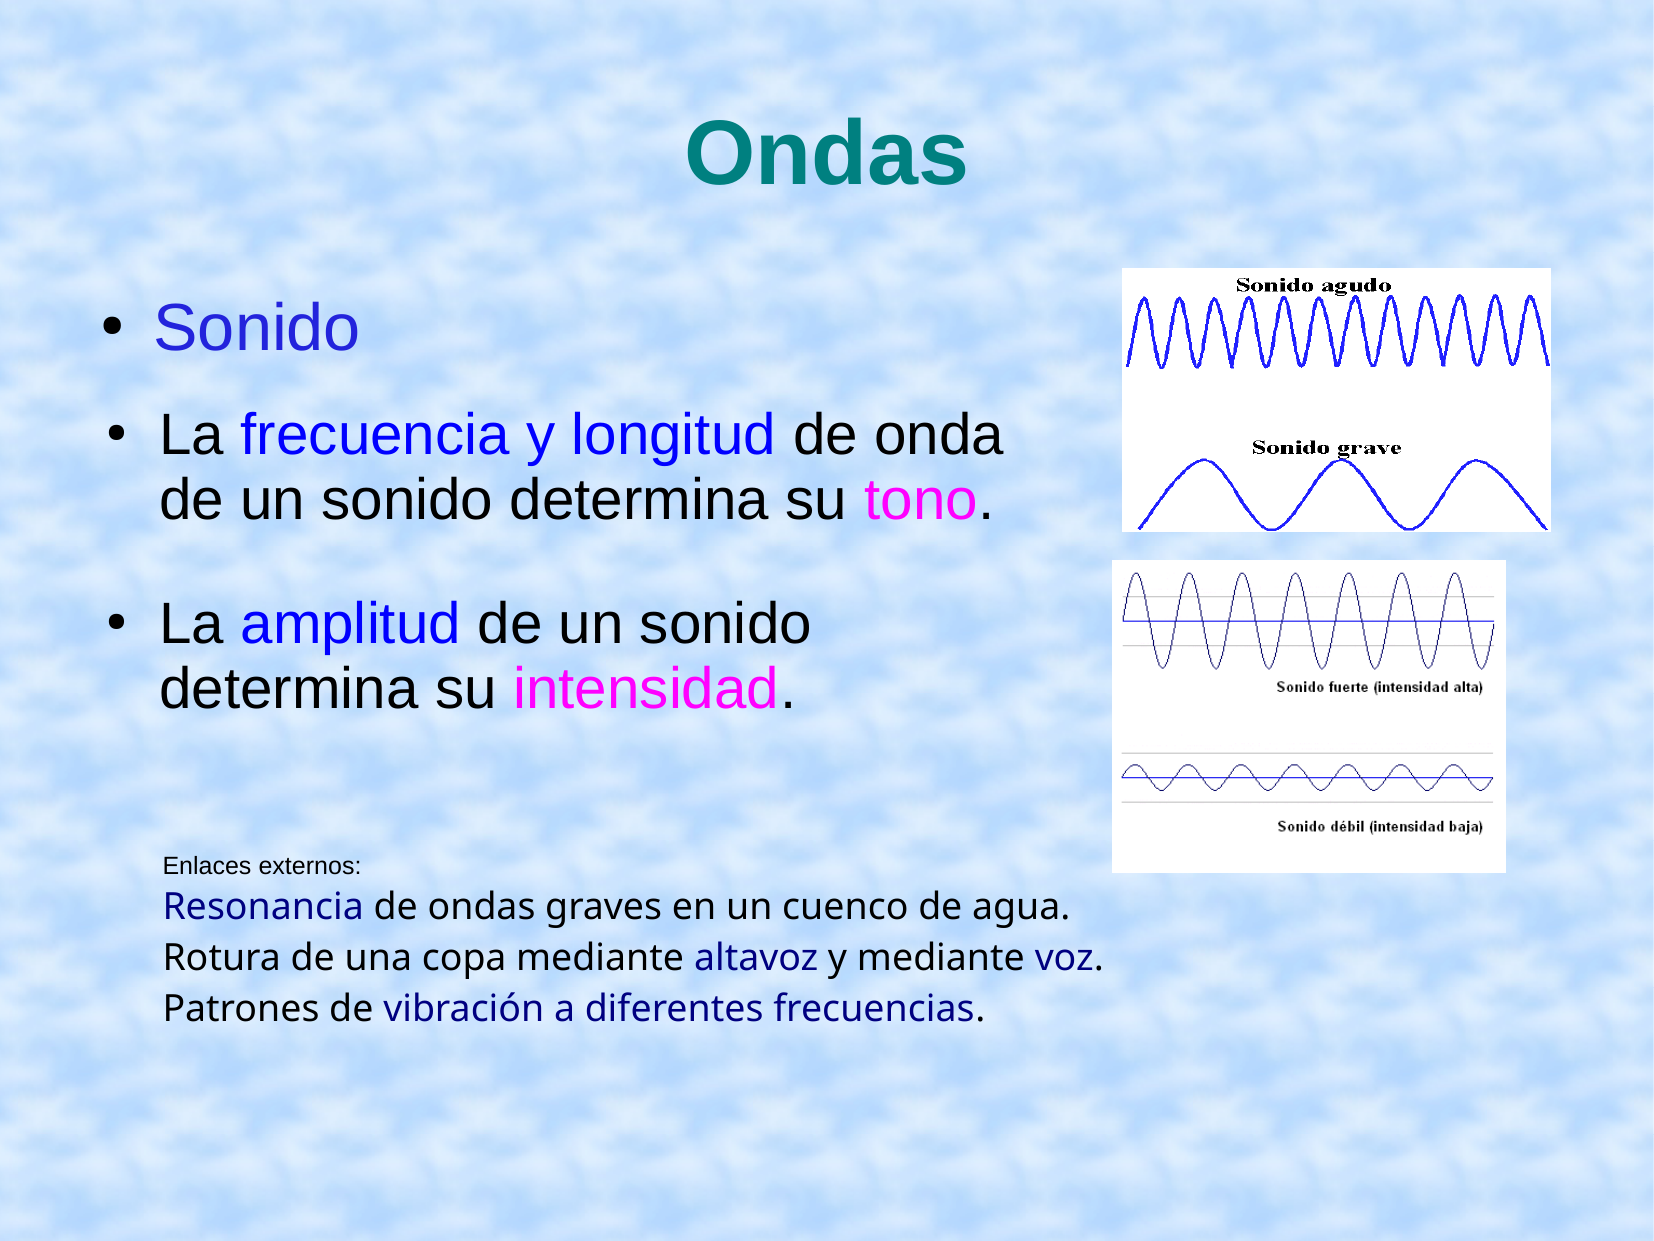

# Ondas
Sonido
La frecuencia y longitud de onda de un sonido determina su tono.
La amplitud de un sonido determina su intensidad.
Enlaces externos:
Resonancia de ondas graves en un cuenco de agua.
Rotura de una copa mediante altavoz y mediante voz.
Patrones de vibración a diferentes frecuencias.